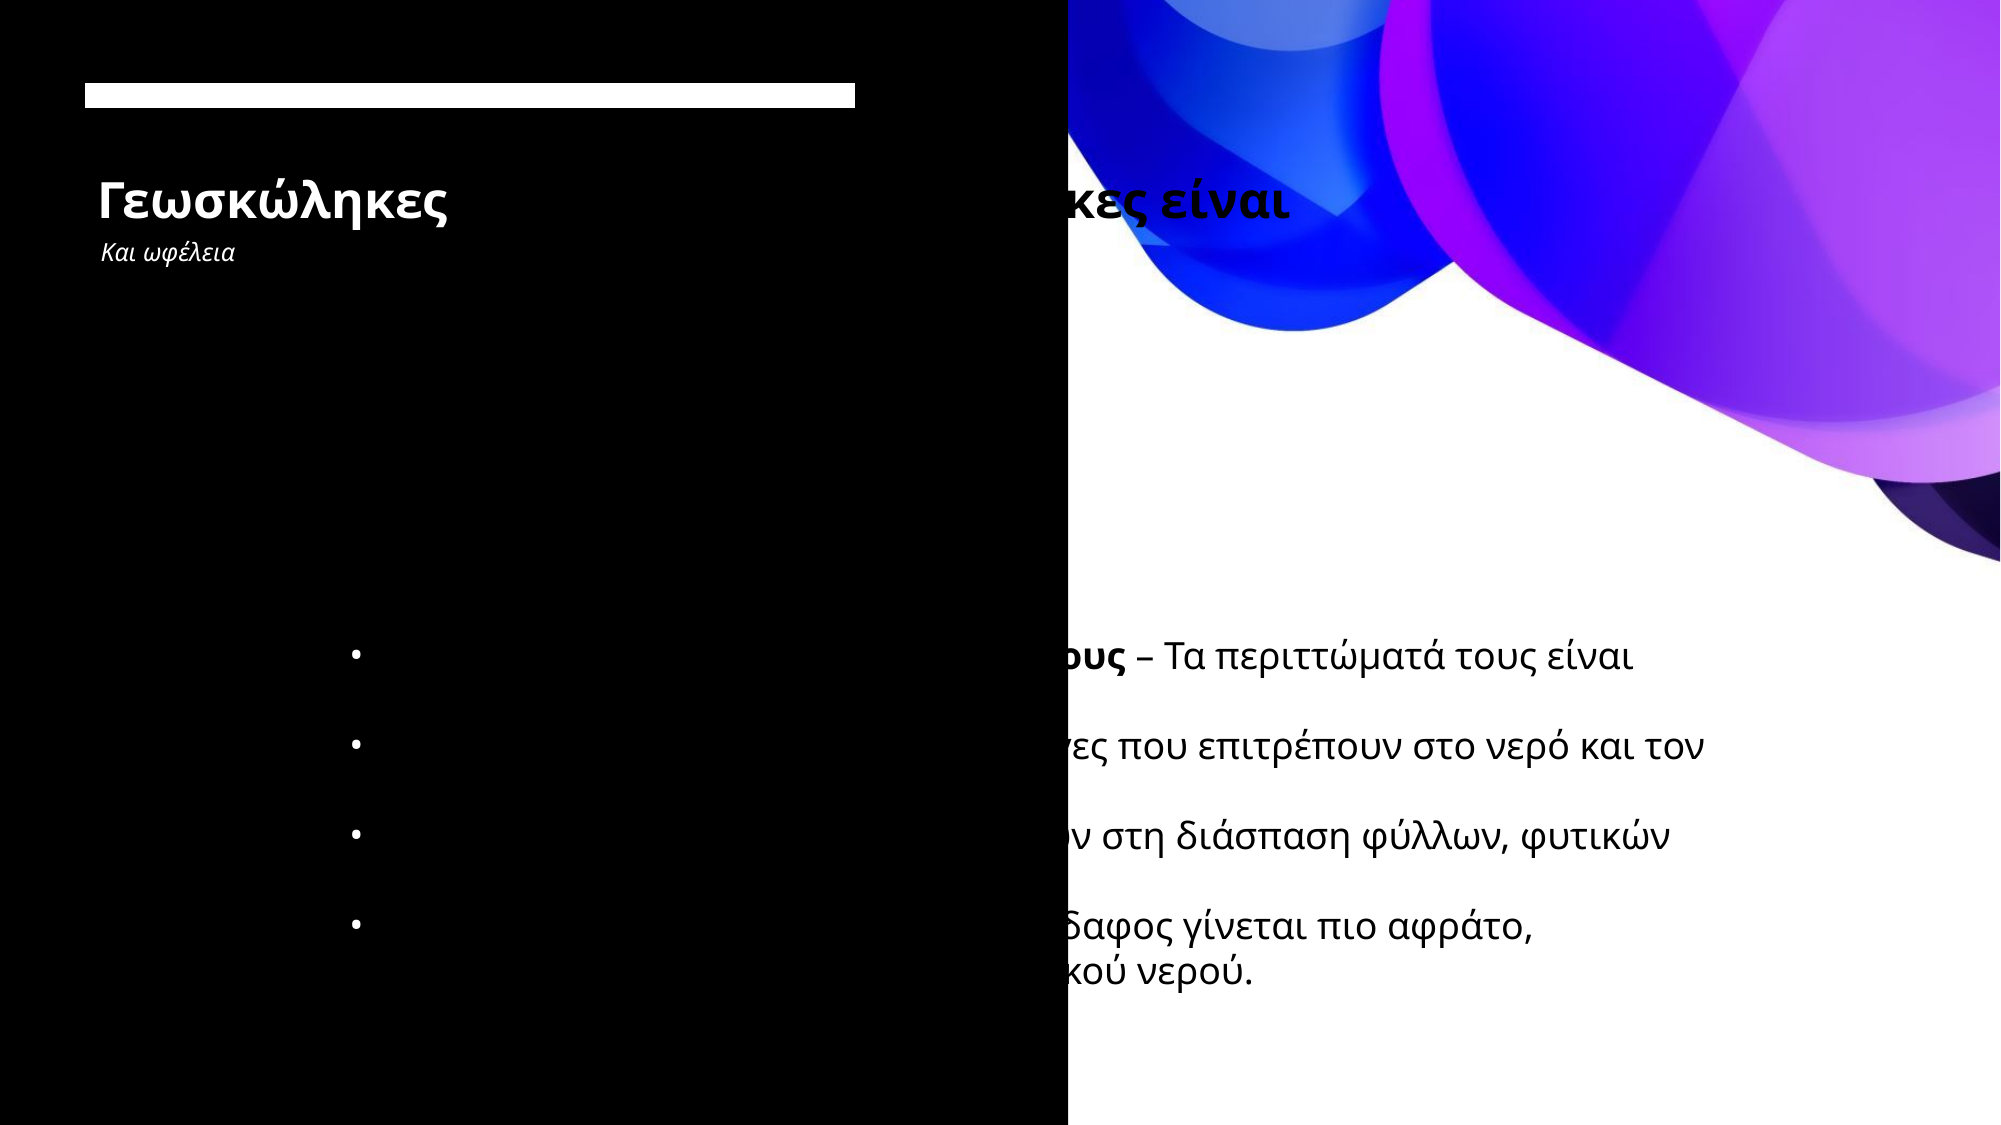

Και ωφέλεια
# Γεωσκώληκες
Γιατί οι γεωσκώληκες είναι χρήσιμοι
Βελτιώνουν τη γονιμότητα του εδάφους – Τα περιττώματά τους είναι πλούσια σε θρεπτικά συστατικά.
Αερίζουν το έδαφος – Σκάβουν σήραγγες που επιτρέπουν στο νερό και τον αέρα να φτάνουν στις ρίζες των φυτών.
Διασπούν την οργανική ύλη – Βοηθούν στη διάσπαση φύλλων, φυτικών υπολειμμάτων και κομπόστ.
Βελτιώνουν την αποστράγγιση – Το έδαφος γίνεται πιο αφράτο, αποτρέποντας τη συγκράτηση υπερβολικού νερού.